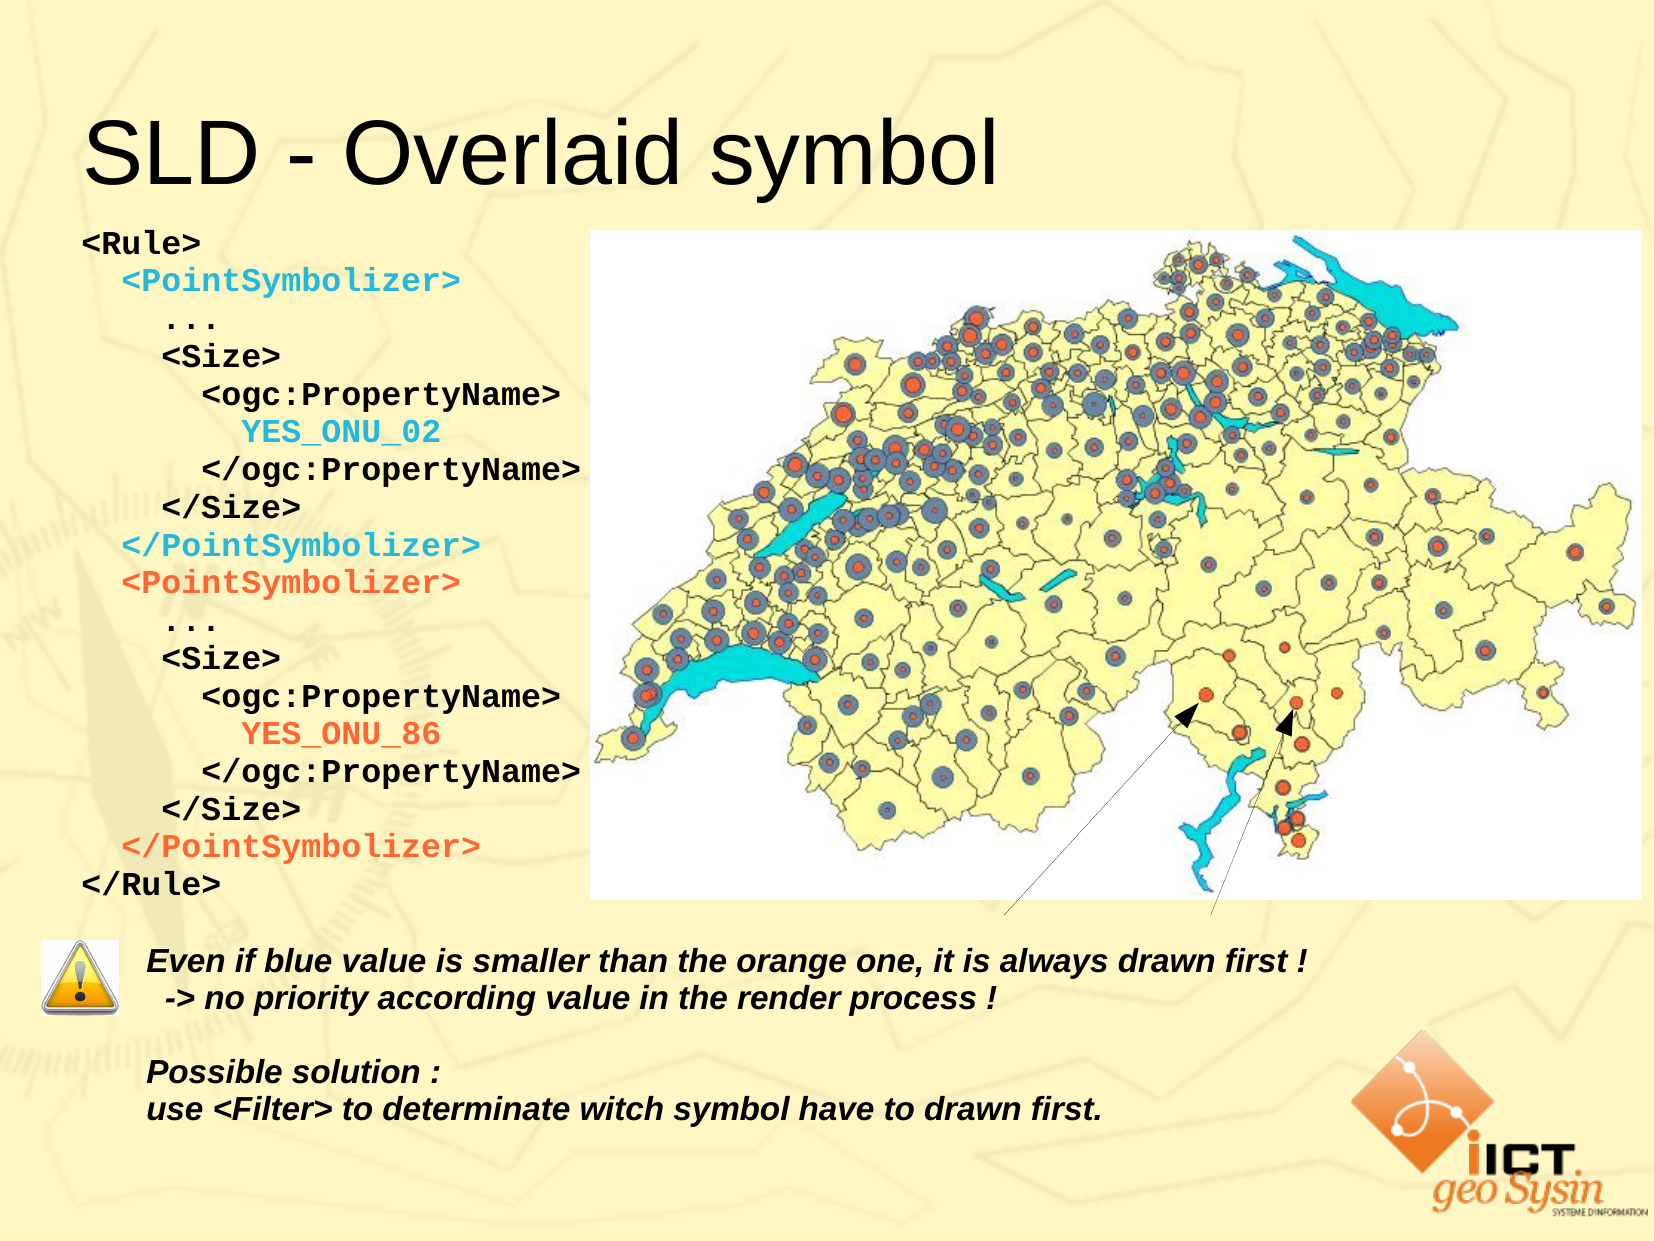

# SLD - Overlaid symbol
<Rule>
 <PointSymbolizer>
 ...
 <Size>
 <ogc:PropertyName>
 YES_ONU_02
 </ogc:PropertyName>
 </Size>
 </PointSymbolizer>
 <PointSymbolizer>
 ...
 <Size>
 <ogc:PropertyName>
 YES_ONU_86
 </ogc:PropertyName>
 </Size>
 </PointSymbolizer>
</Rule>
 Even if blue value is smaller than the orange one, it is always drawn first !
 -> no priority according value in the render process !
 Possible solution :
 use <Filter> to determinate witch symbol have to drawn first.